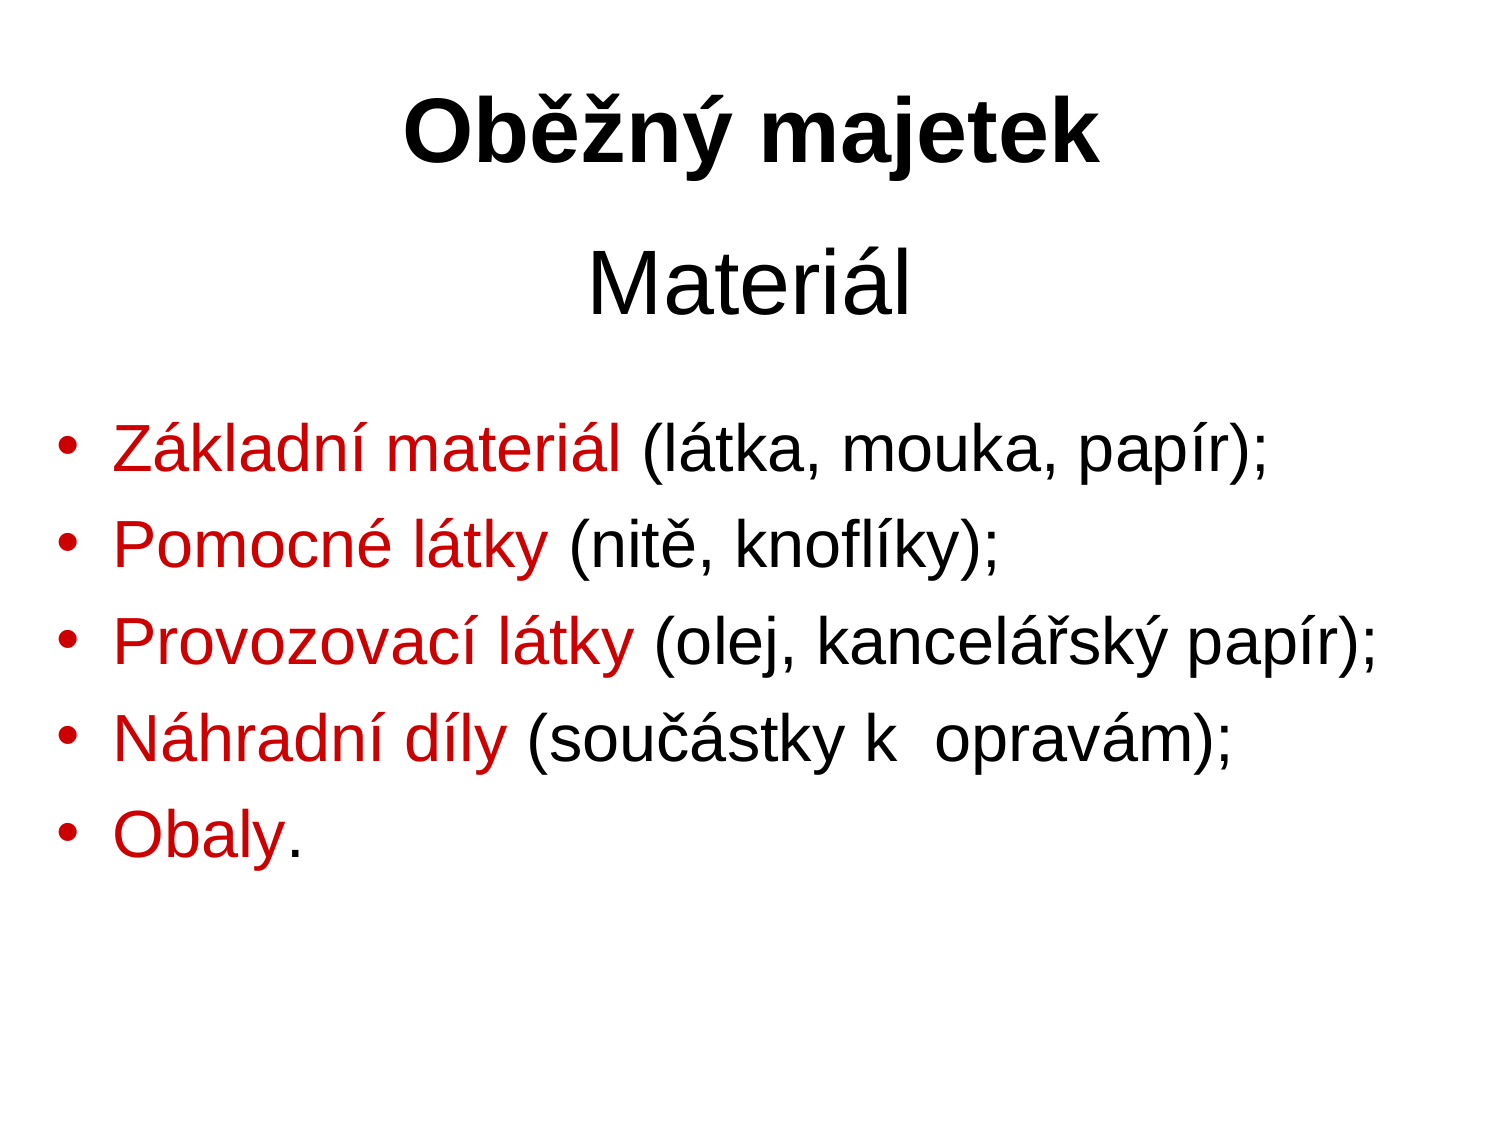

Oběžný majetek
# Materiál
Základní materiál (látka, mouka, papír);
Pomocné látky (nitě, knoflíky);
Provozovací látky (olej, kancelářský papír);
Náhradní díly (součástky k opravám);
Obaly.